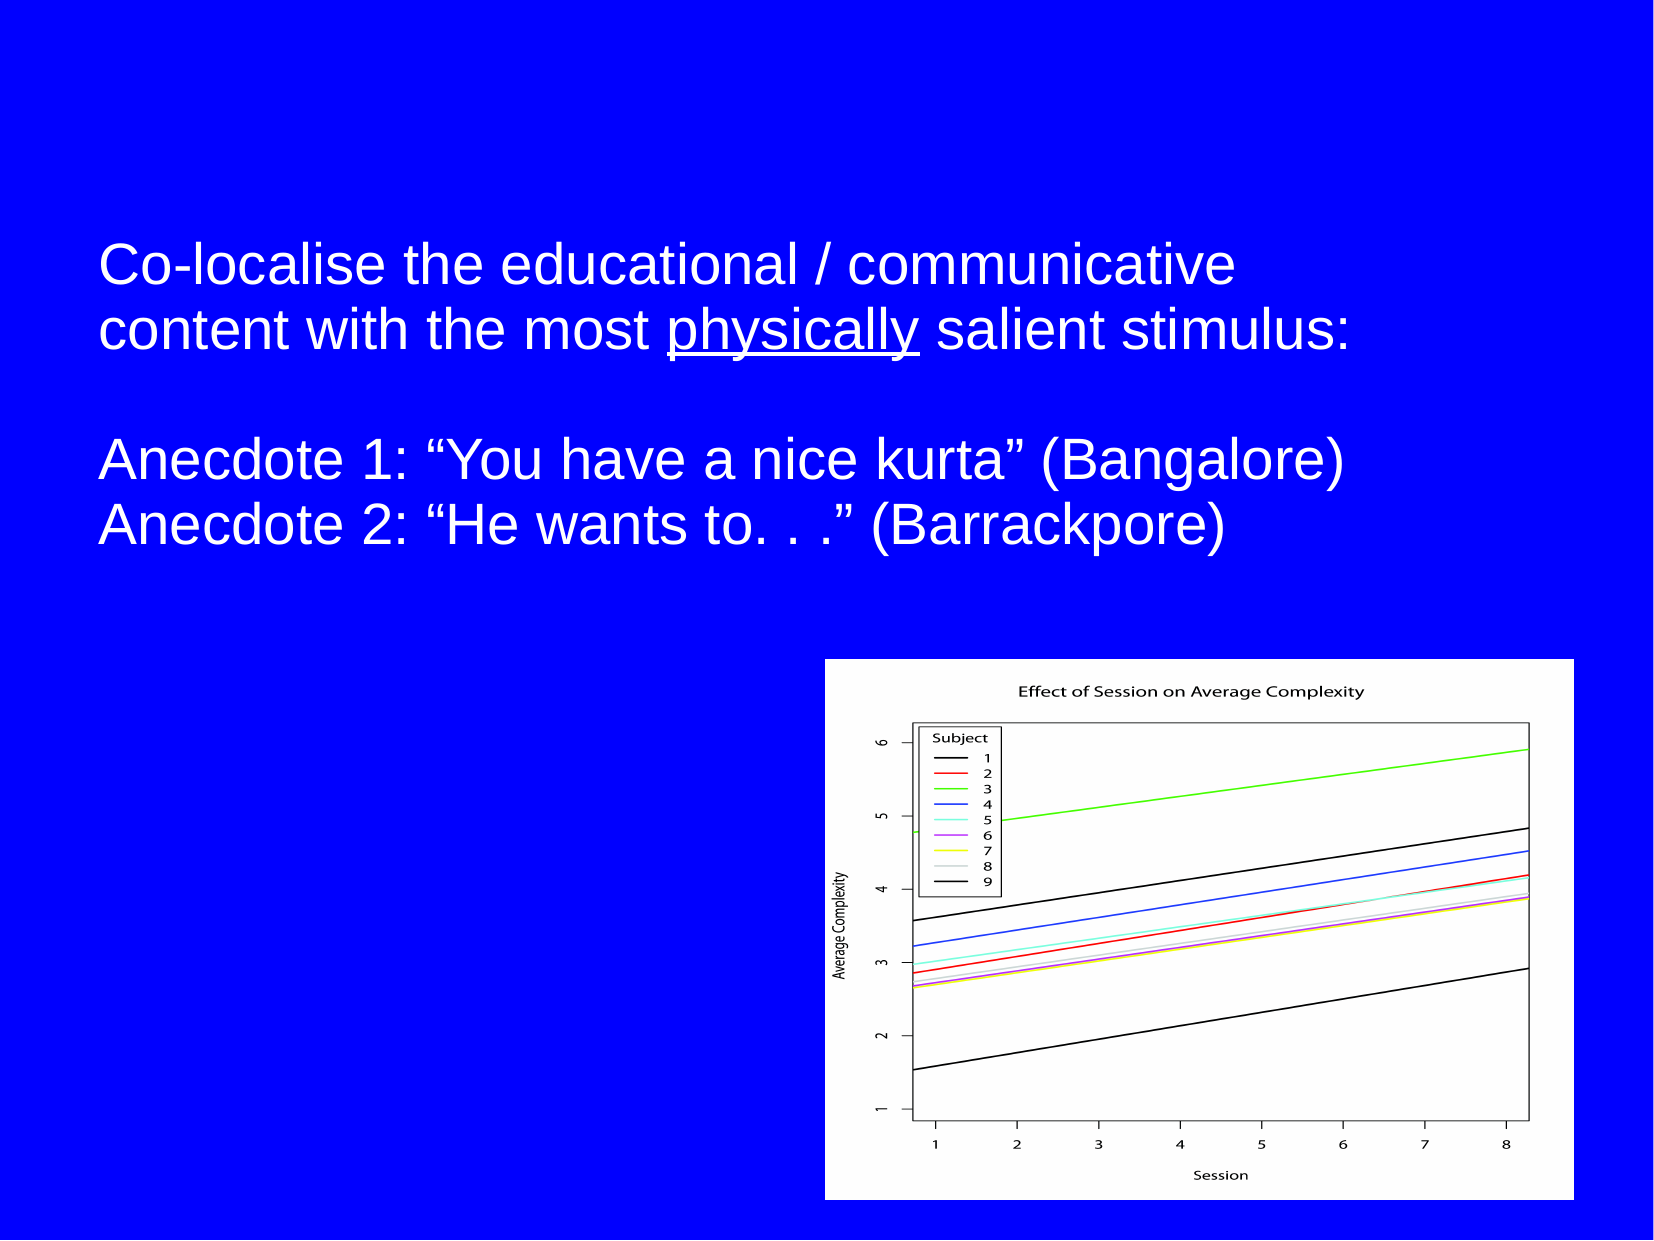

# Co-localise the educational / communicative content with the most physically salient stimulus: Anecdote 1: “You have a nice kurta” (Bangalore) Anecdote 2: “He wants to. . .” (Barrackpore)